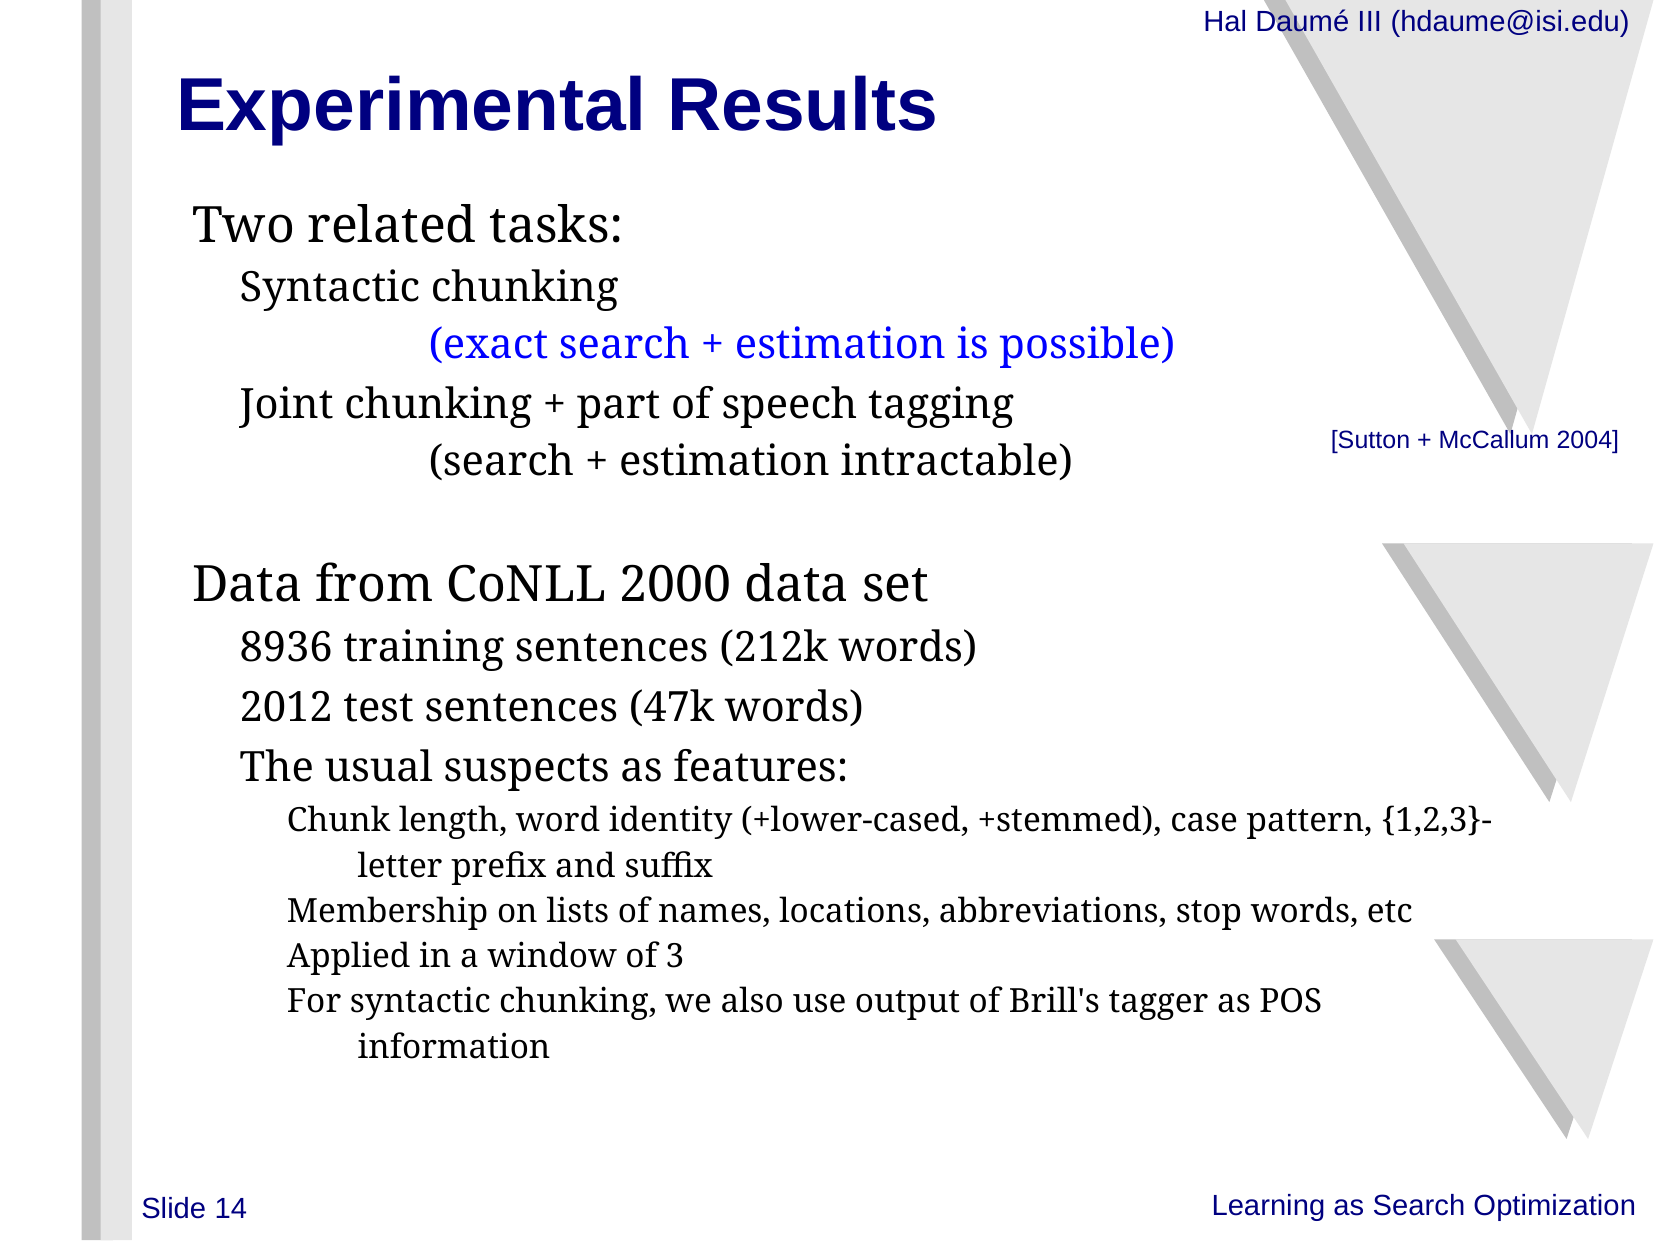

# Experimental Results
Two related tasks:
Syntactic chunking
	(exact search + estimation is possible)
Joint chunking + part of speech tagging
	(search + estimation intractable)
Data from CoNLL 2000 data set
8936 training sentences (212k words)
2012 test sentences (47k words)
The usual suspects as features:
Chunk length, word identity (+lower-cased, +stemmed), case pattern, {1,2,3}-letter prefix and suffix
Membership on lists of names, locations, abbreviations, stop words, etc
Applied in a window of 3
For syntactic chunking, we also use output of Brill's tagger as POS information
[Sutton + McCallum 2004]